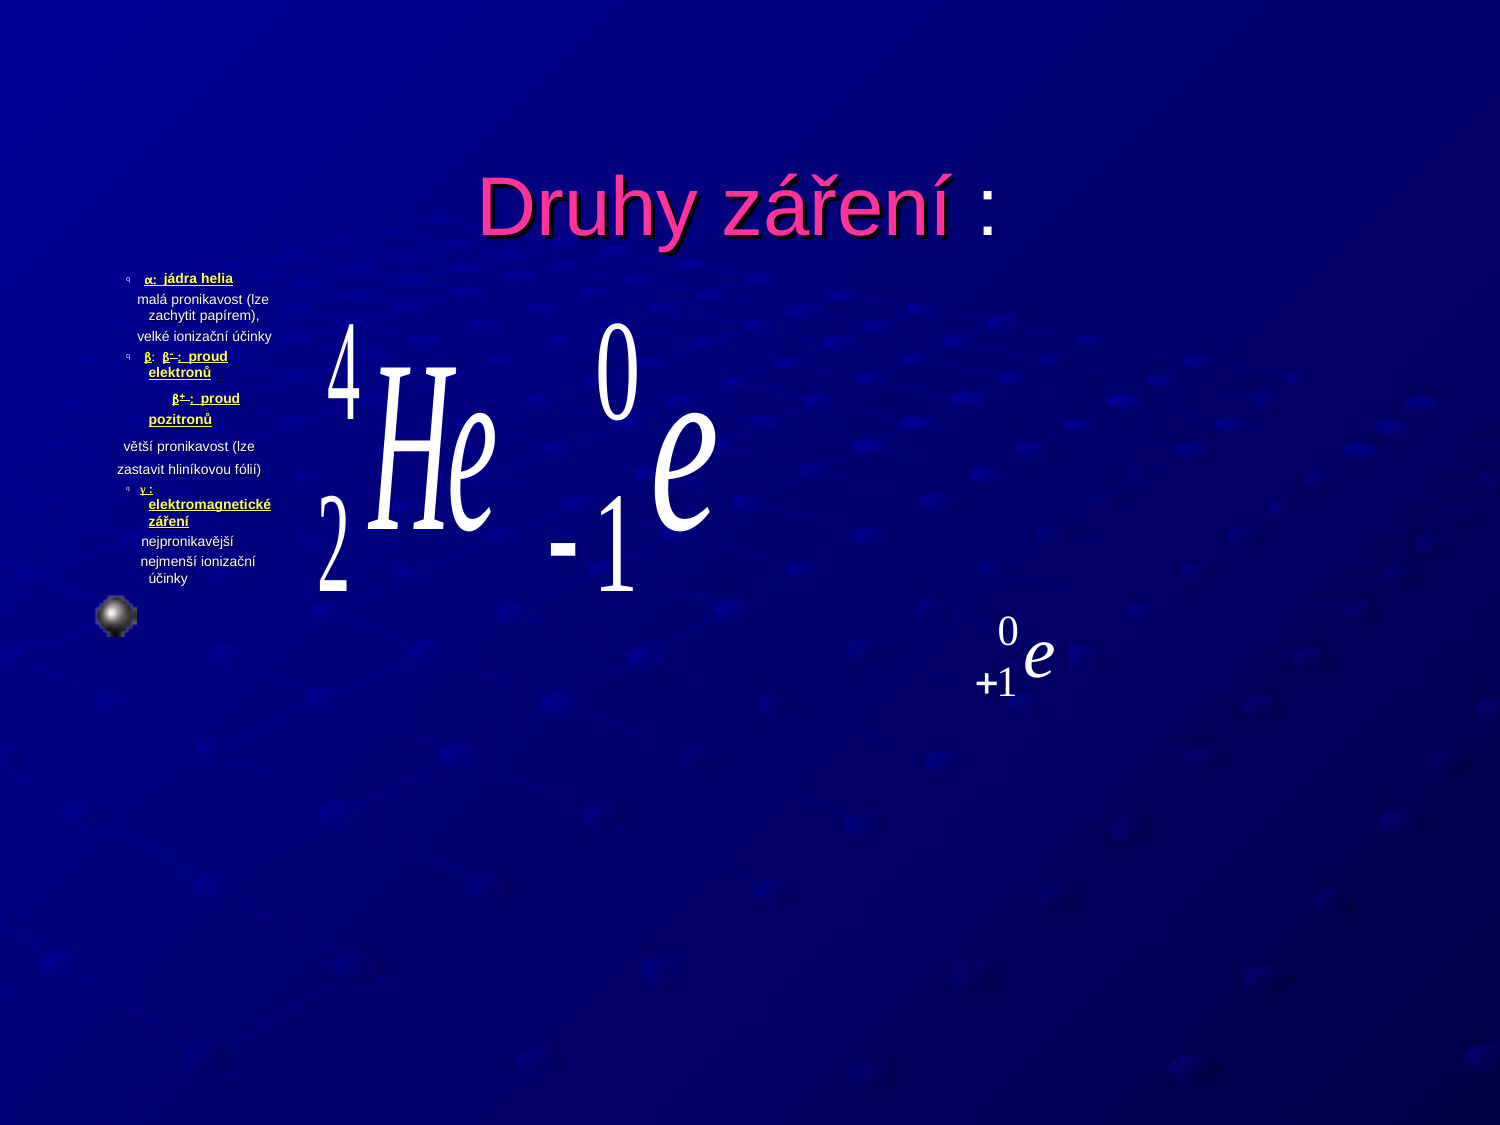

# Druhy záření :
 : jádra helia
malá pronikavost (lze zachytit papírem),
velké ionizační účinky
 : - : proud elektronů
 + : proud pozitronů
 větší pronikavost (lze zastavit hliníkovou fólií)
 γ : elektromagnetické záření
 nejpronikavější
 nejmenší ionizační účinky